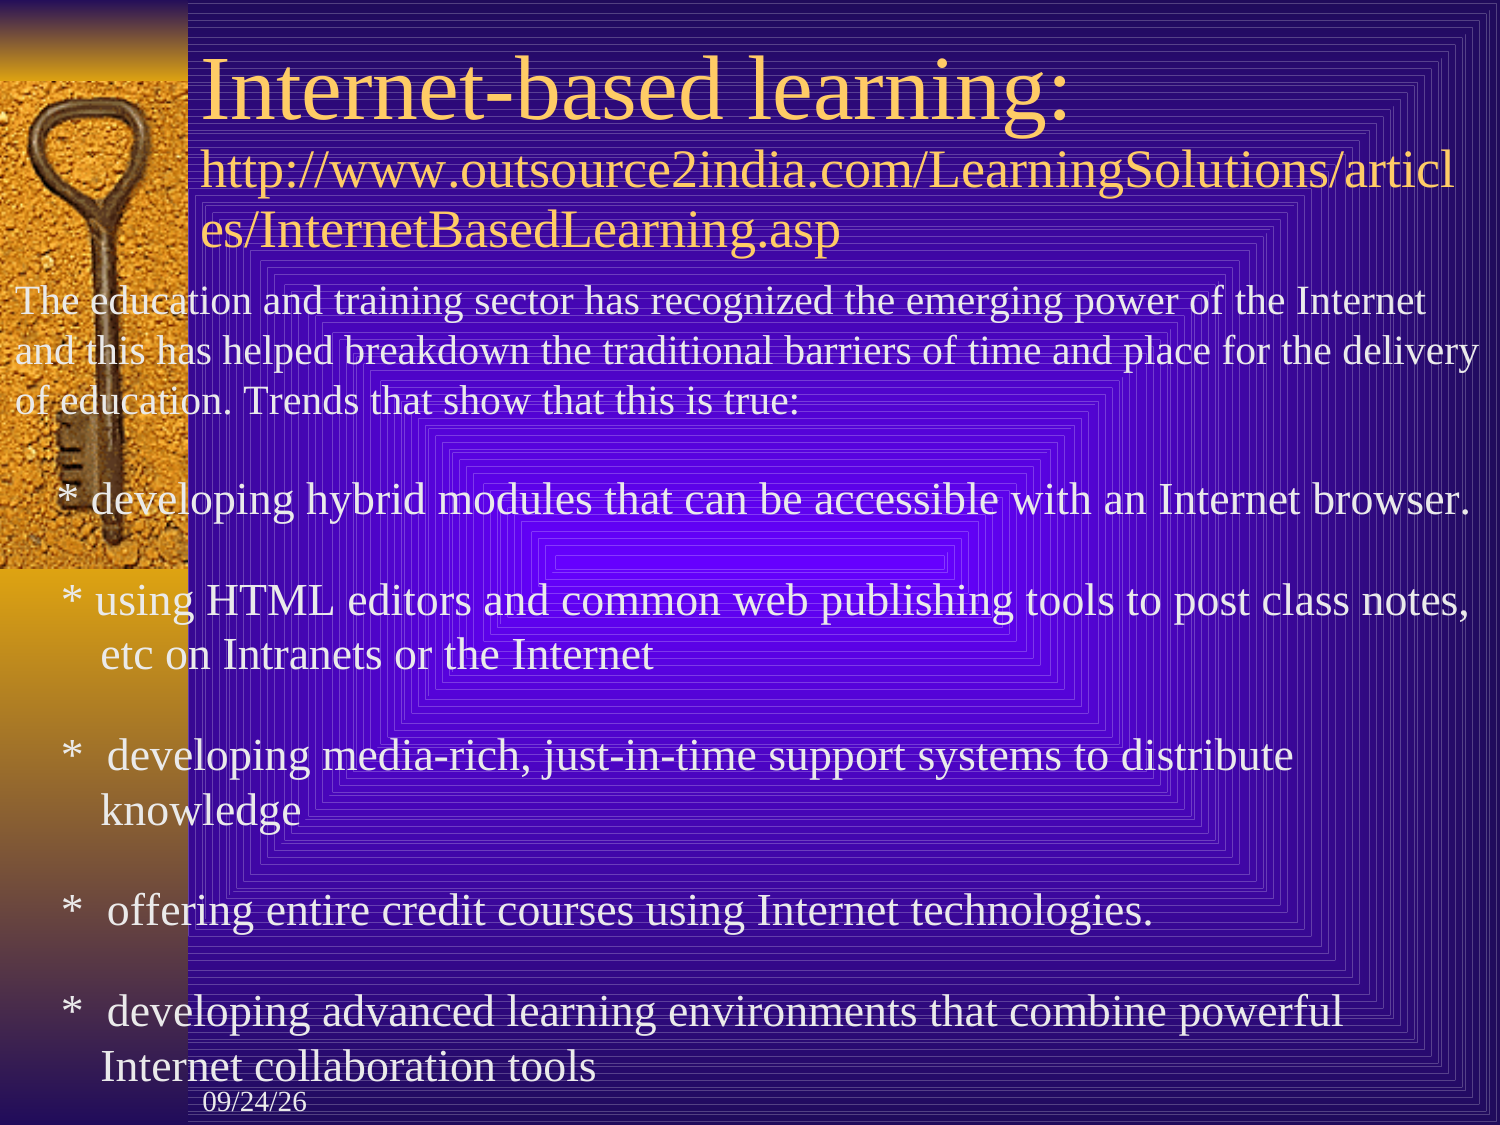

# Internet-based learning: http://www.outsource2india.com/LearningSolutions/articles/InternetBasedLearning.asp
The education and training sector has recognized the emerging power of the Internet and this has helped breakdown the traditional barriers of time and place for the delivery of education. Trends that show that this is true:
 * developing hybrid modules that can be accessible with an Internet browser.
 * using HTML editors and common web publishing tools to post class notes, etc on Intranets or the Internet
 * developing media-rich, just-in-time support systems to distribute knowledge
 * offering entire credit courses using Internet technologies.
 * developing advanced learning environments that combine powerful Internet collaboration tools